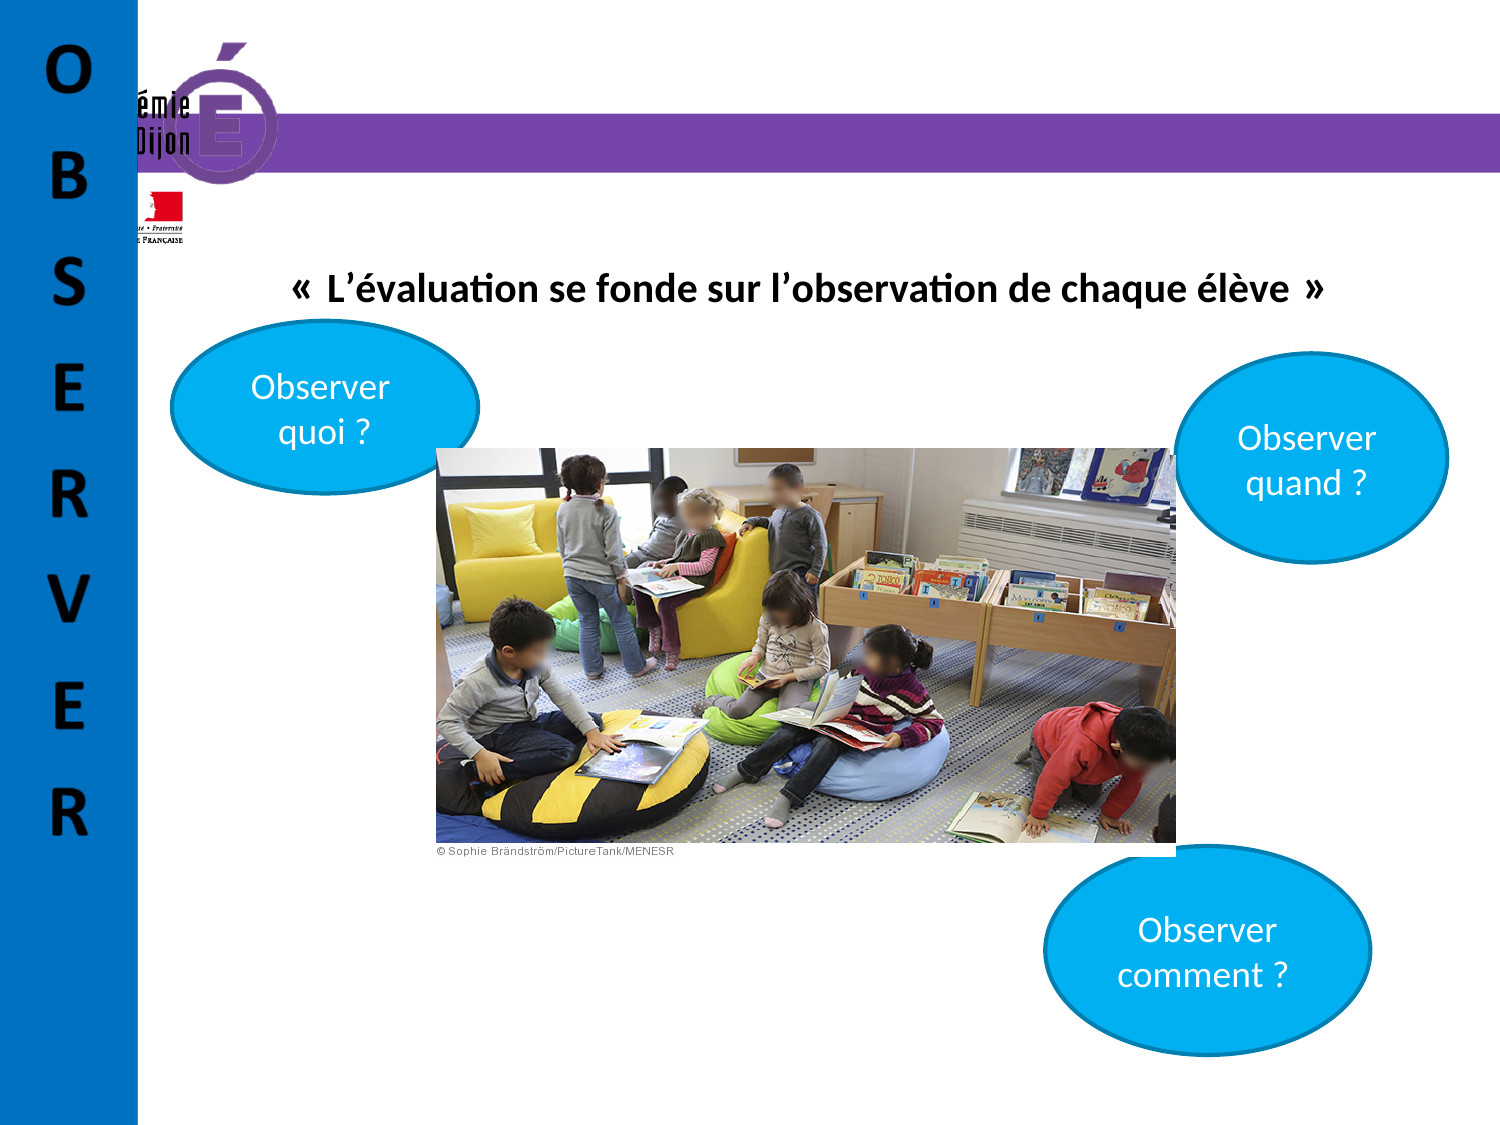

« L’évaluation se fonde sur l’observation de chaque élève »
Observer quoi ?
Observer quand ?
Observer comment ?